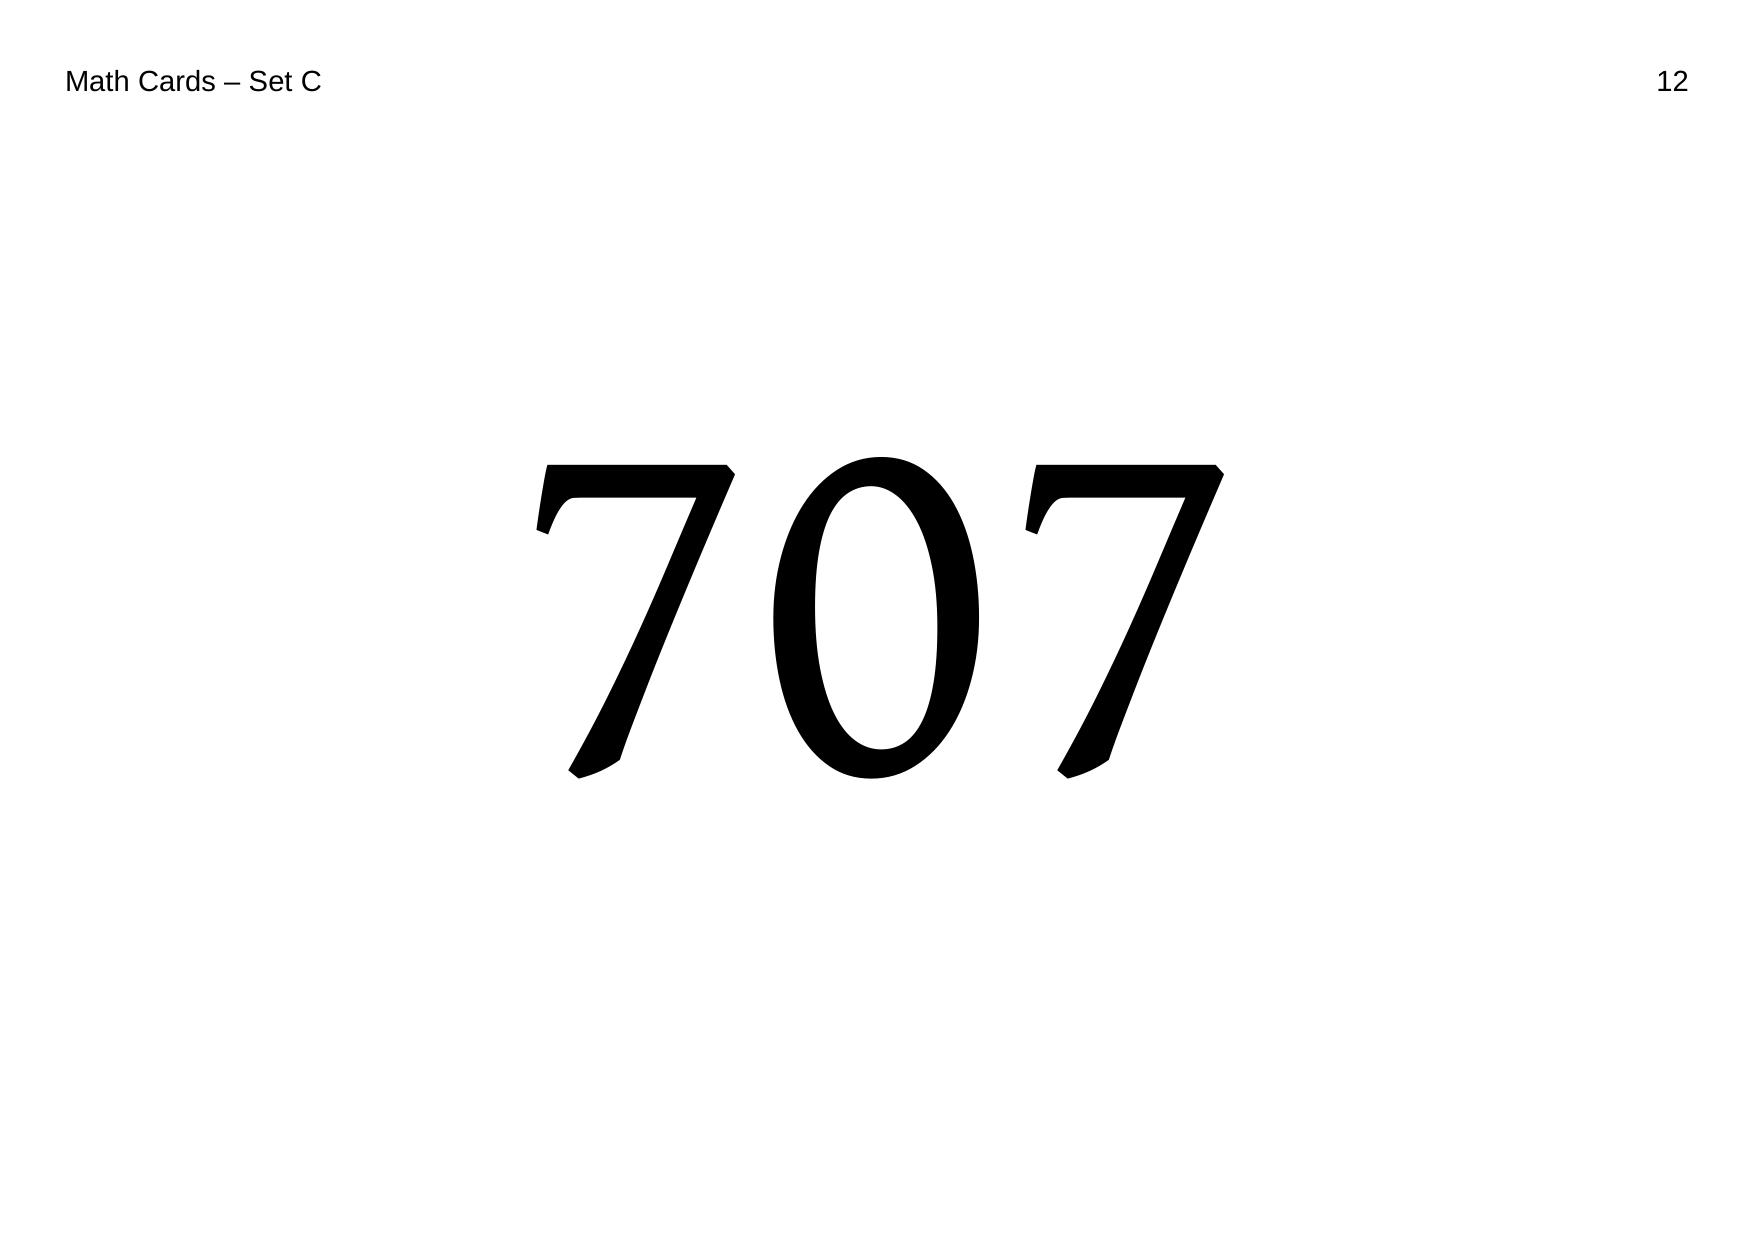

Math Cards – Set C
12
707